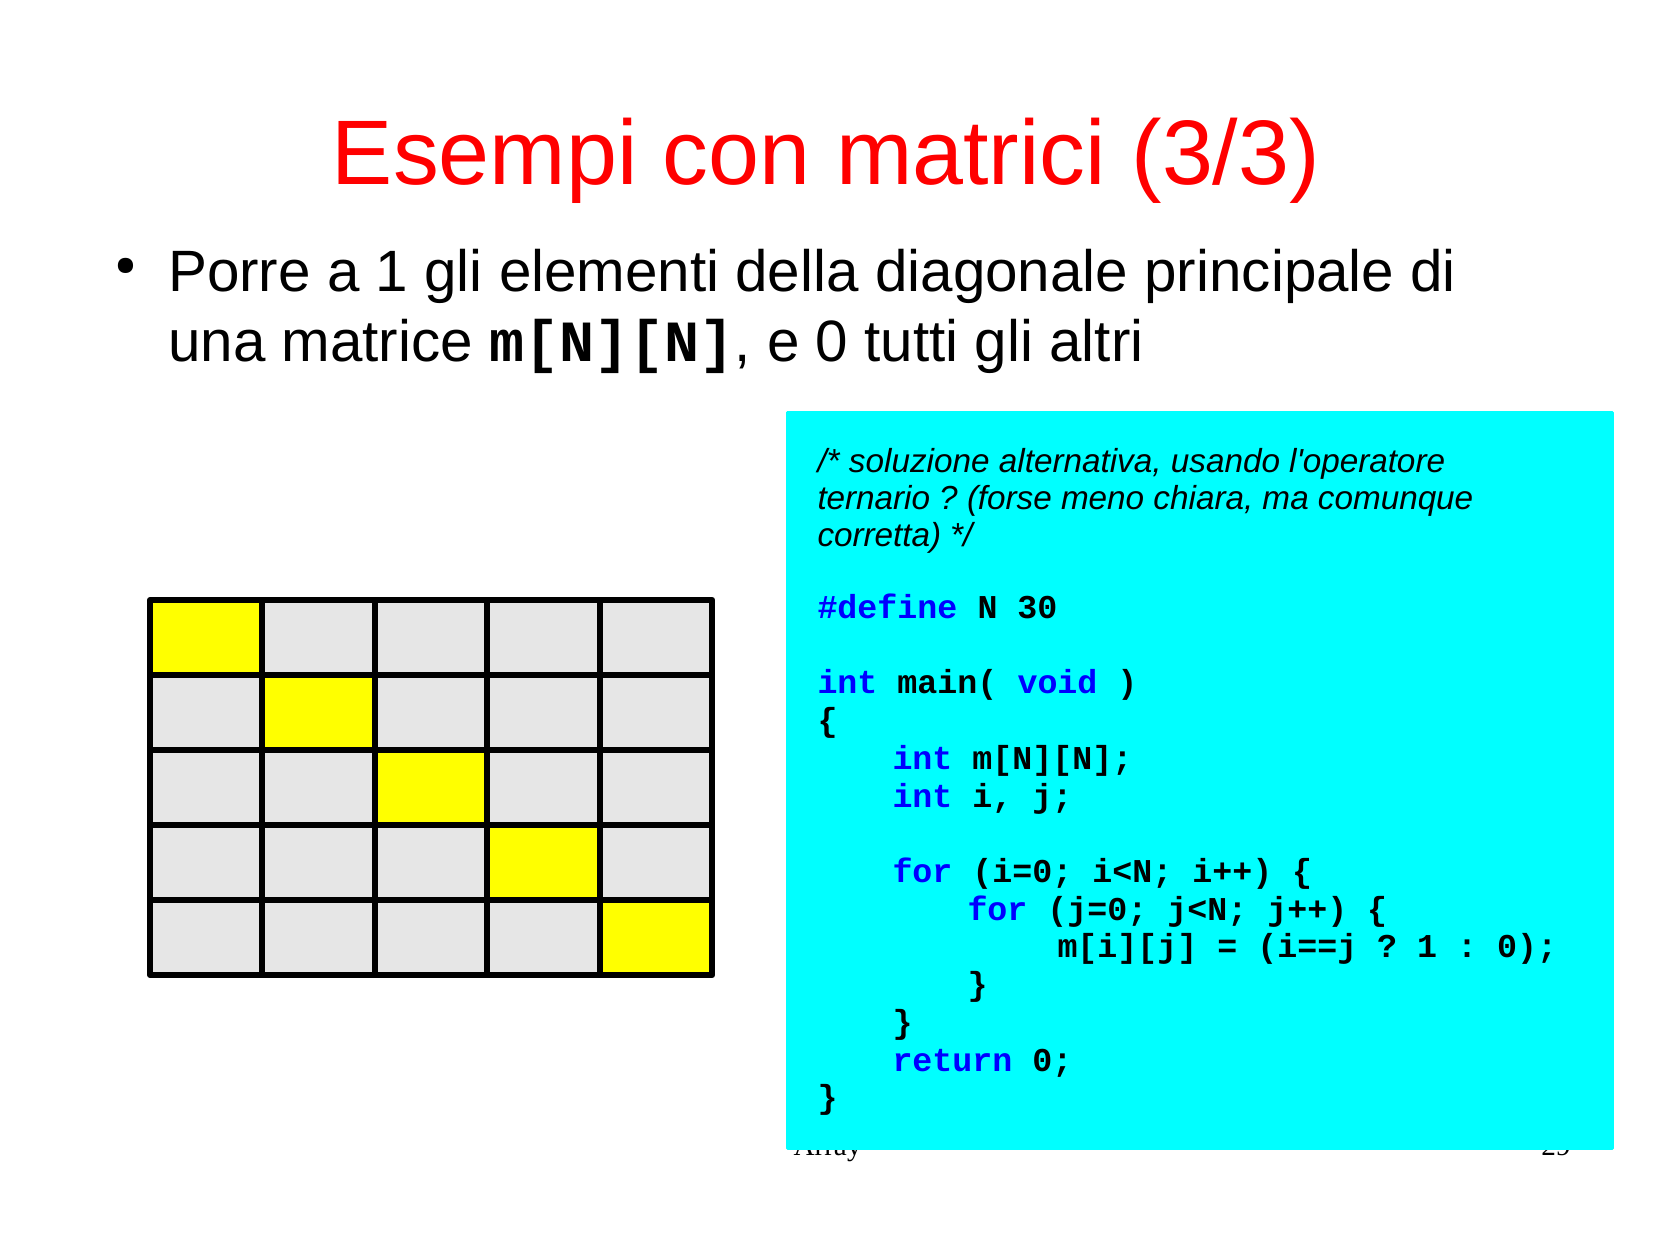

# Esempi con matrici (3/3)
Porre a 1 gli elementi della diagonale principale di una matrice m[N][N], e 0 tutti gli altri
/* soluzione alternativa, usando l'operatore ternario ? (forse meno chiara, ma comunque corretta) */
#define N 30
int main( void )
{
	int m[N][N];
	int i, j;
	for (i=0; i<N; i++) {
		for (j=0; j<N; j++) {
 m[i][j] = (i==j ? 1 : 0);
		}
	}
	return 0;
}
Array
29